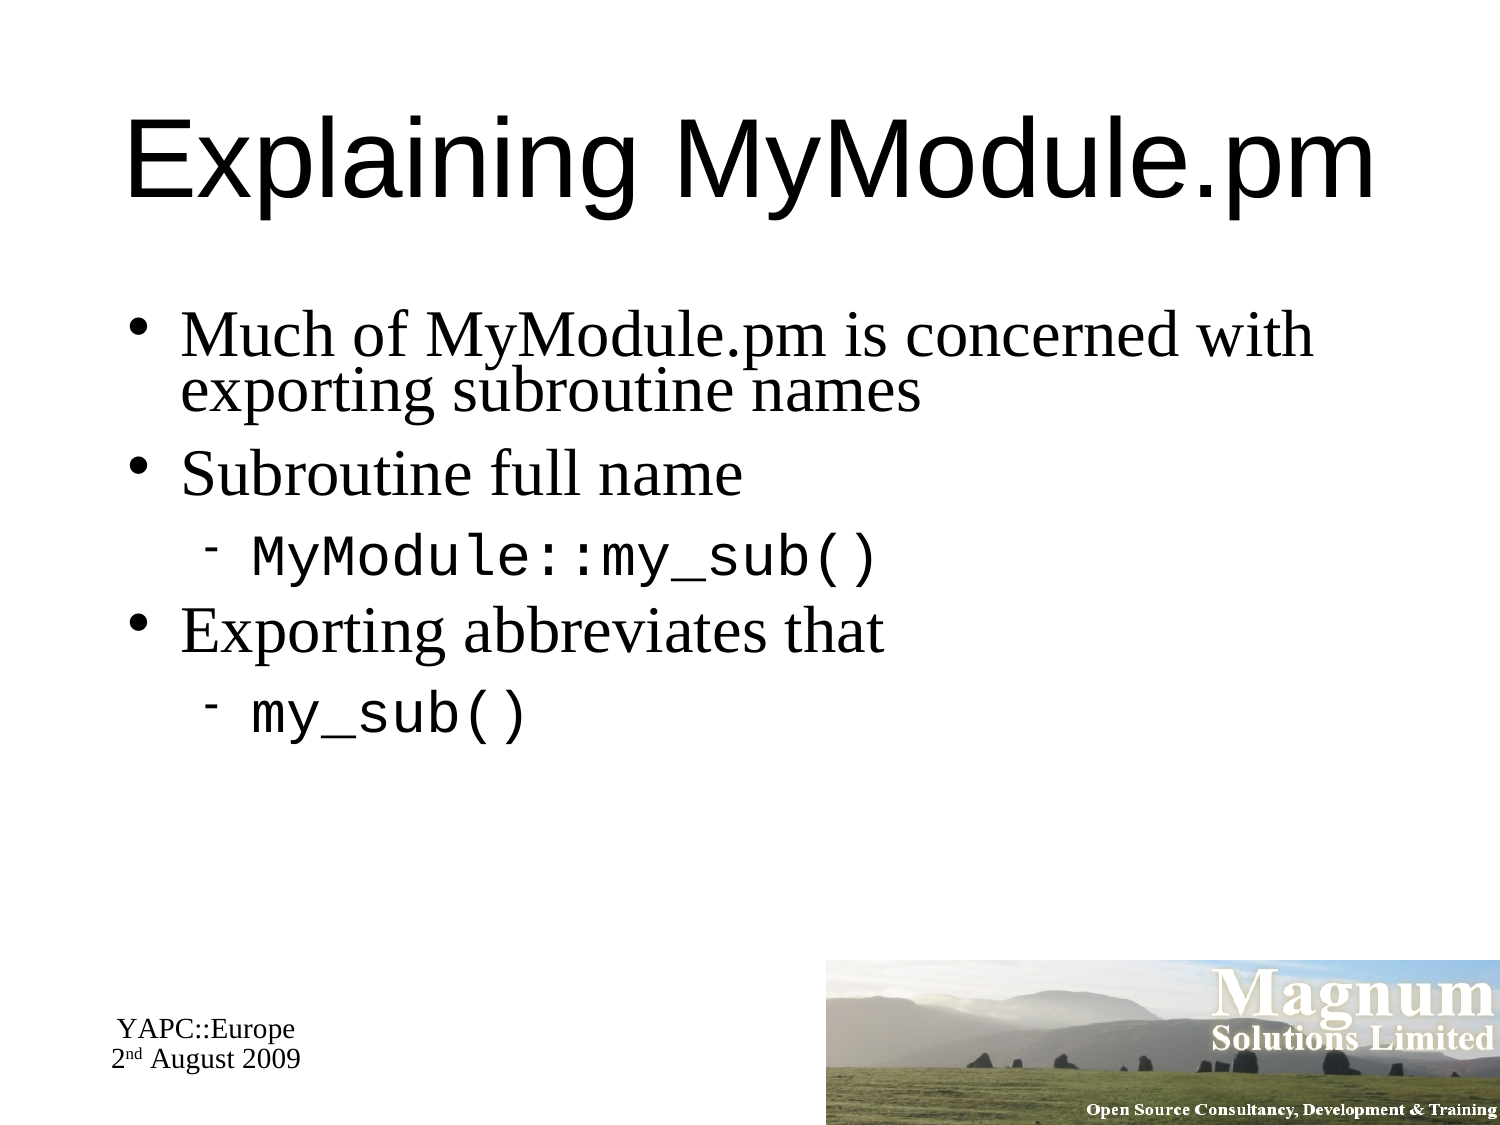

# Explaining MyModule.pm
Much of MyModule.pm is concerned with exporting subroutine names
Subroutine full name
MyModule::my_sub()
Exporting abbreviates that
my_sub()
60